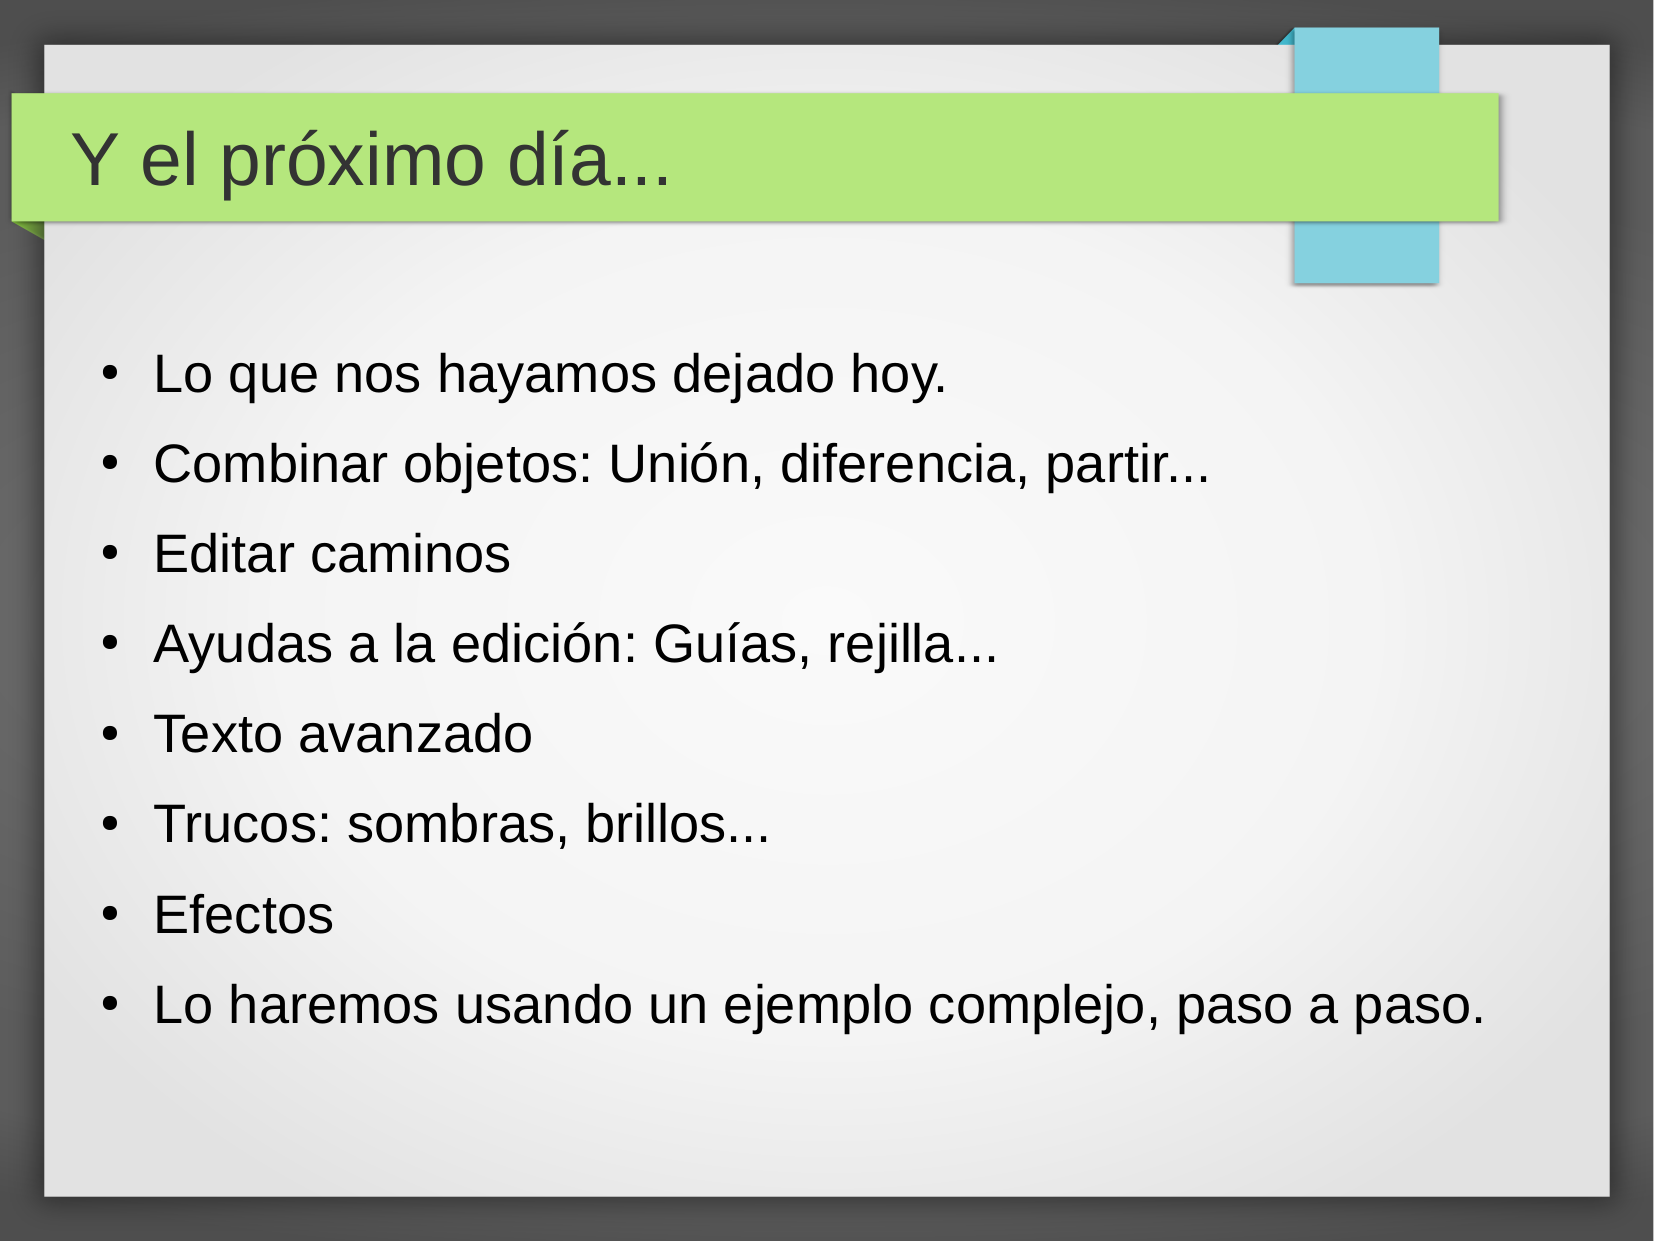

# Y el próximo día...
Lo que nos hayamos dejado hoy.
Combinar objetos: Unión, diferencia, partir...
Editar caminos
Ayudas a la edición: Guías, rejilla...
Texto avanzado
Trucos: sombras, brillos...
Efectos
Lo haremos usando un ejemplo complejo, paso a paso.